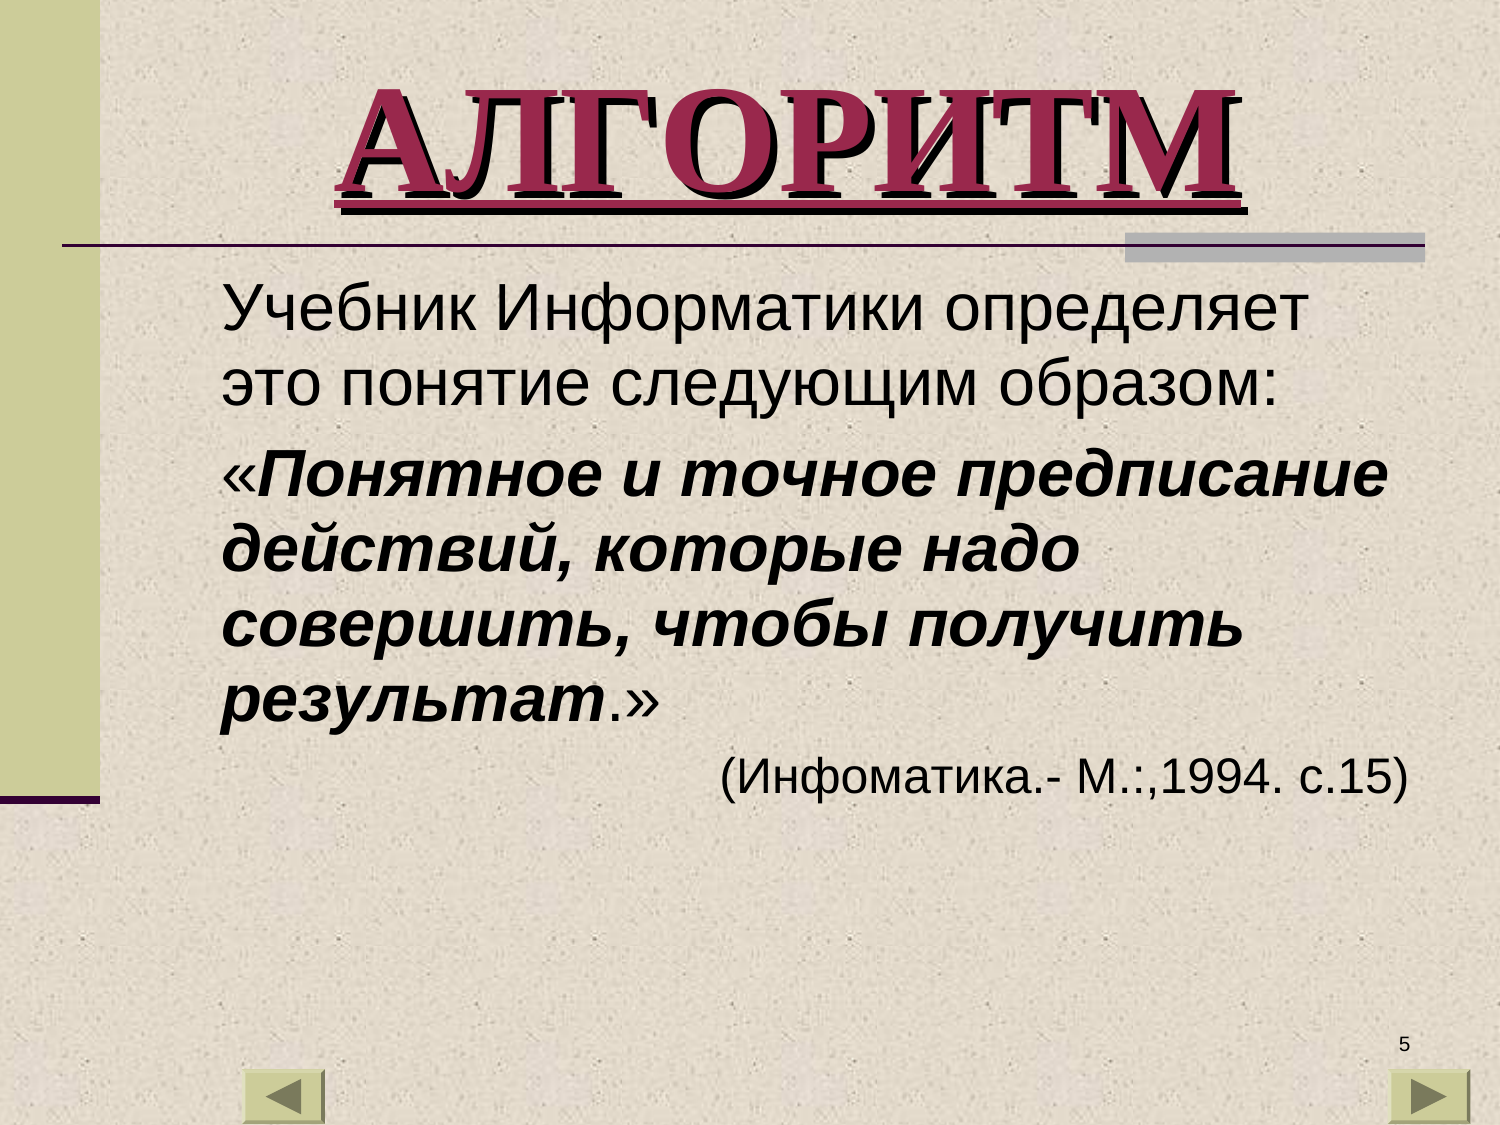

# АЛГОРИТМ
	Учебник Информатики определяет это понятие следующим образом:
	«Понятное и точное предписание действий, которые надо совершить, чтобы получить результат.»
(Инфоматика.- М.:,1994. с.15)
5